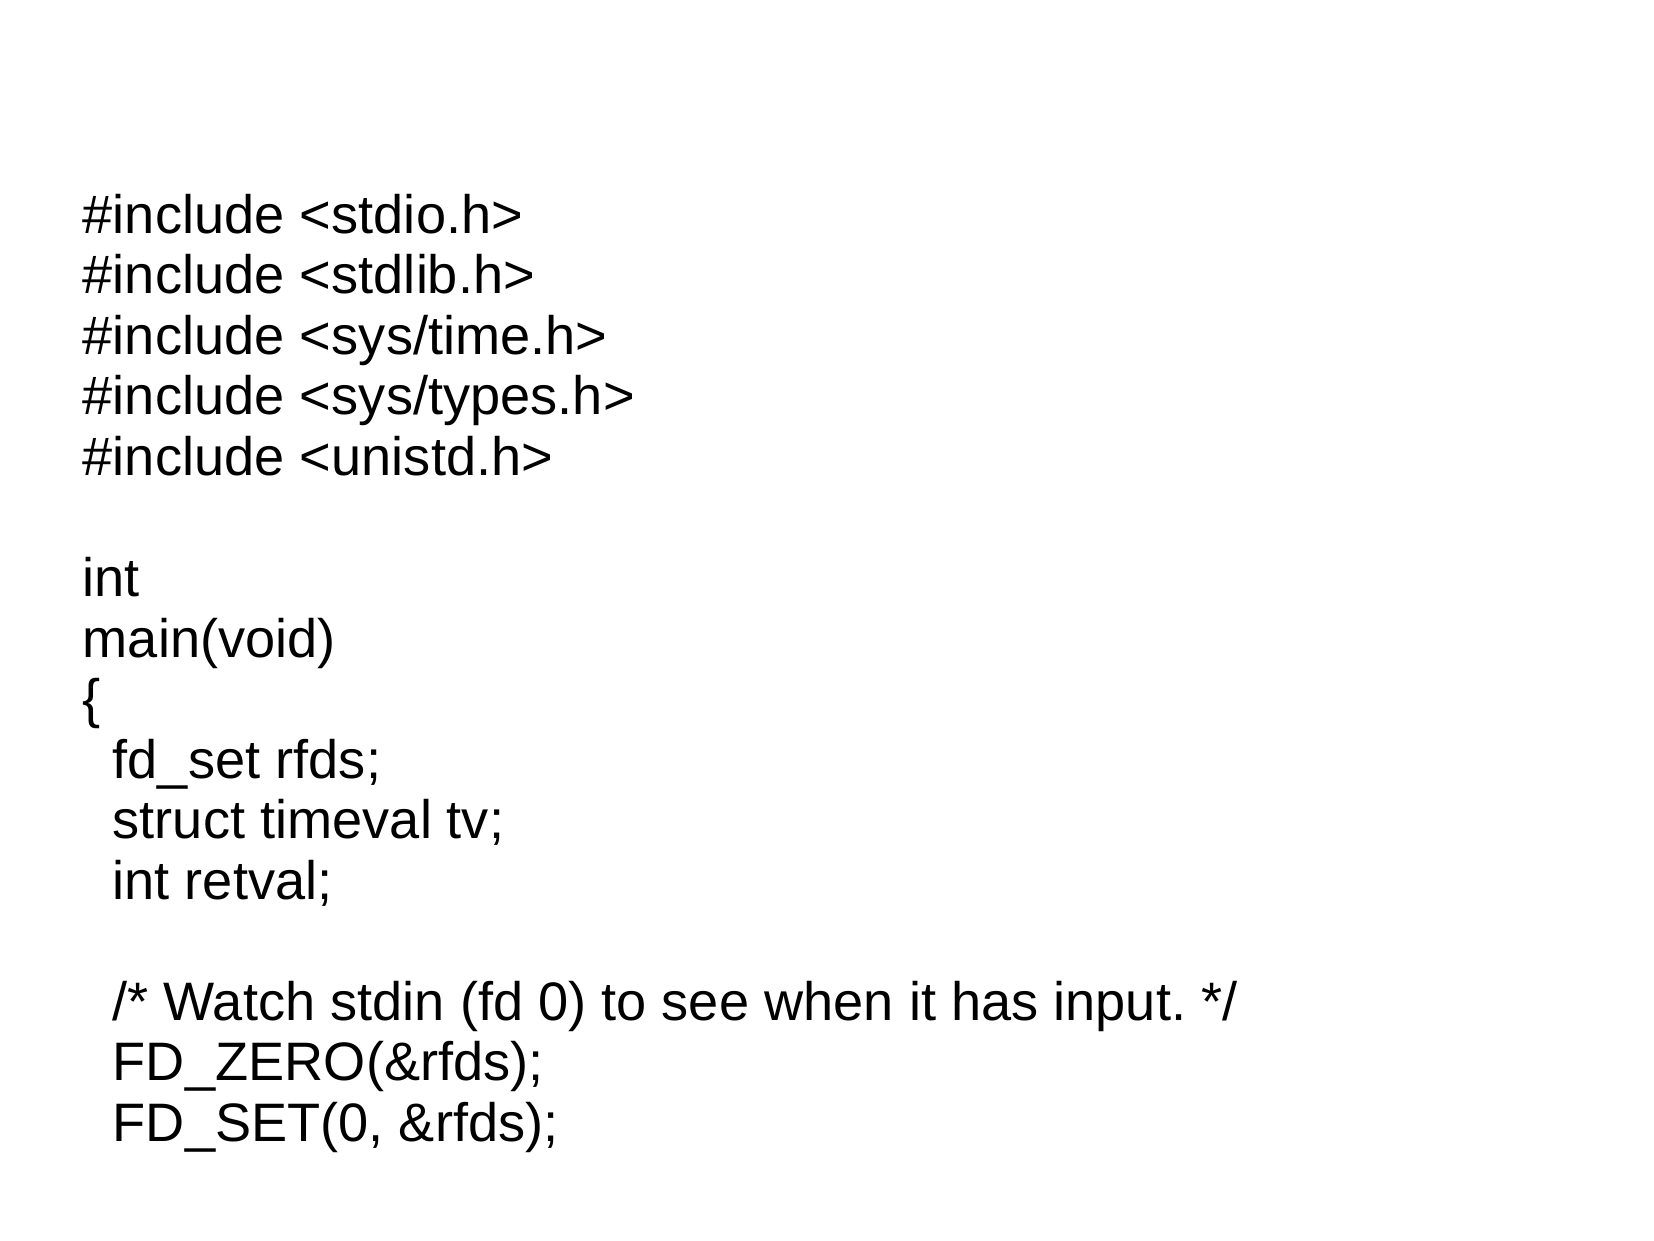

#include <stdio.h>
#include <stdlib.h>
#include <sys/time.h>
#include <sys/types.h>
#include <unistd.h>
int
main(void)
{
 fd_set rfds;
 struct timeval tv;
 int retval;
 /* Watch stdin (fd 0) to see when it has input. */
 FD_ZERO(&rfds);
 FD_SET(0, &rfds);